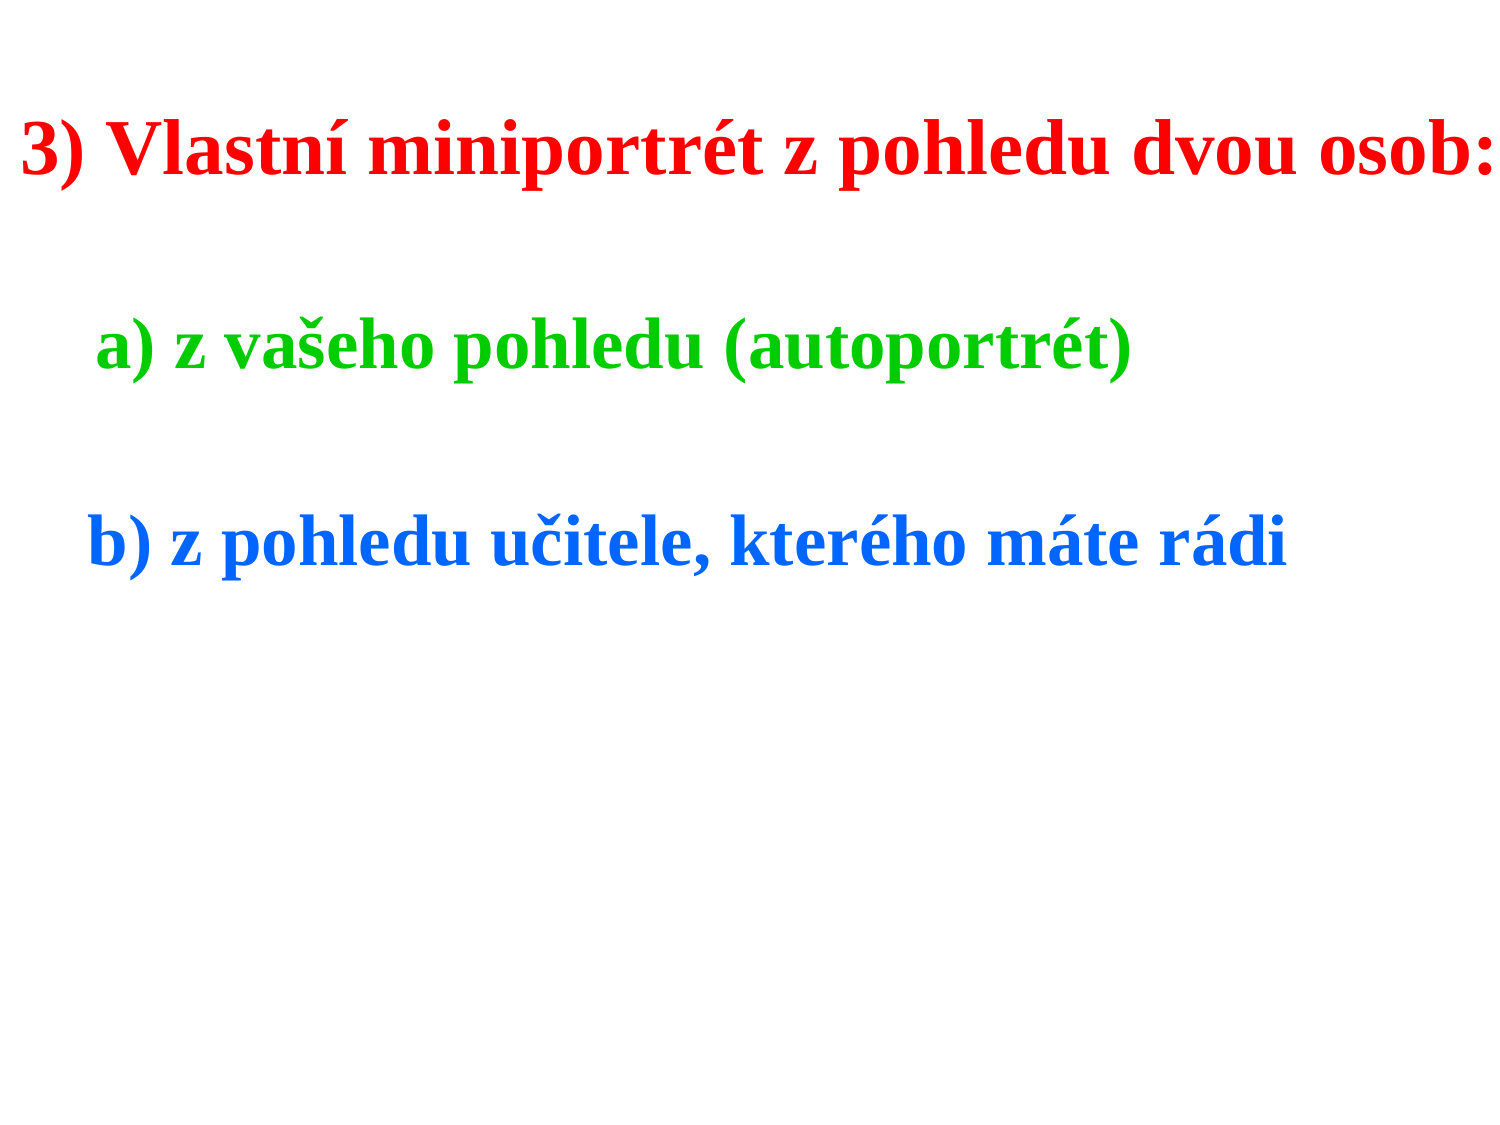

3) Vlastní miniportrét z pohledu dvou osob:
 a) z vašeho pohledu (autoportrét)
 b) z pohledu učitele, kterého máte rádi